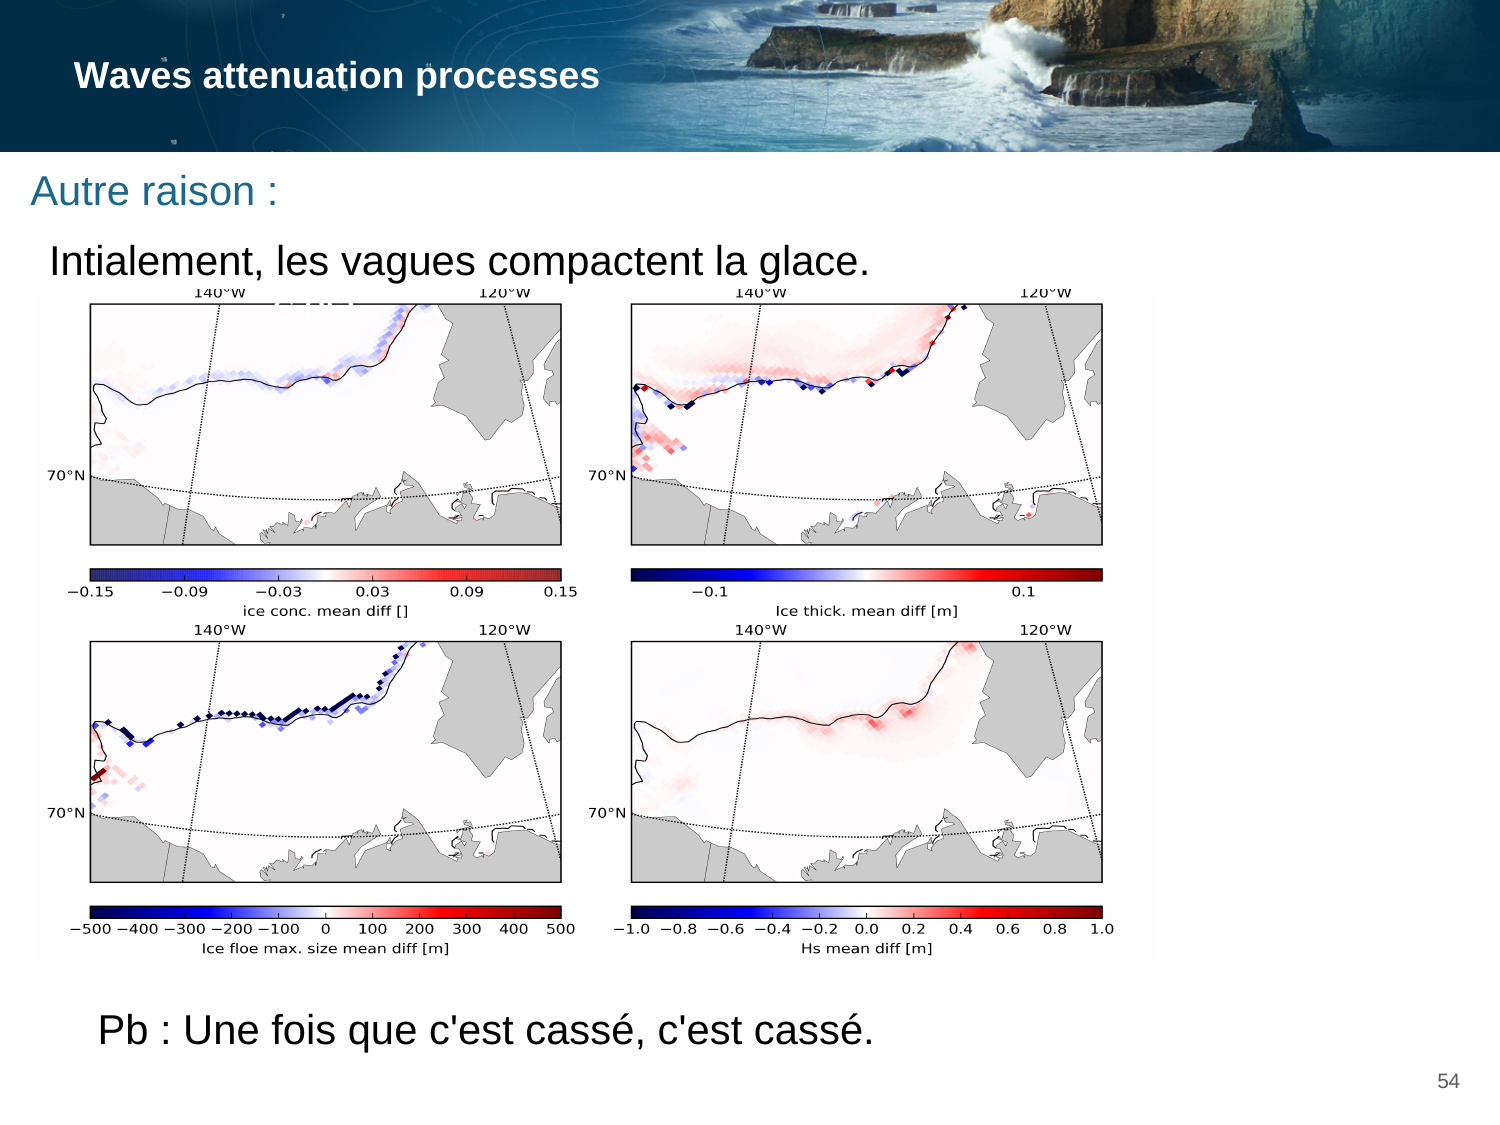

Waves attenuation processes
# Autre raison :
Une fois que c'est
Intialement, les vagues compactent la glace.
Pb : Une fois que c'est cassé, c'est cassé.